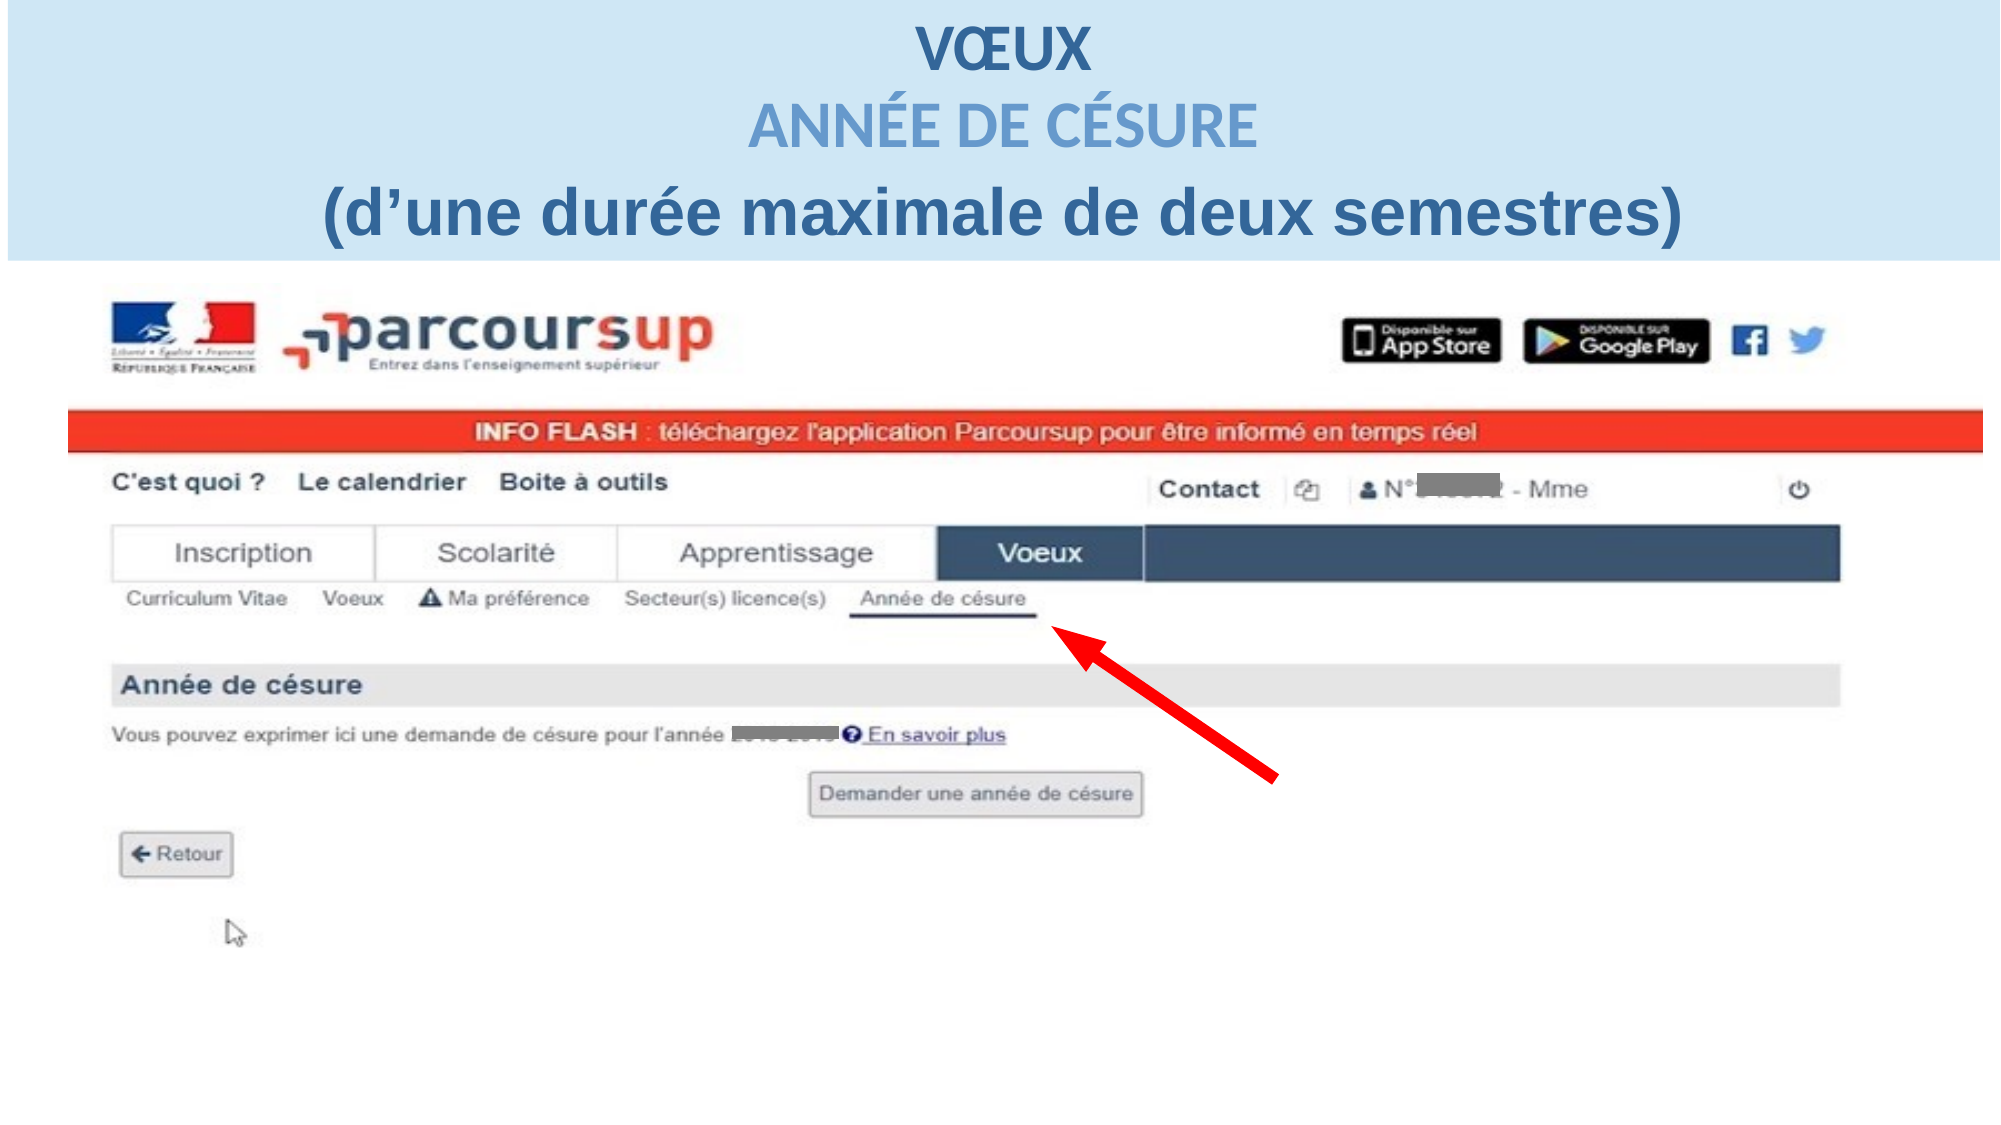

# VŒUX ANNÉE DE CÉSURE (d’une durée maximale de deux semestres)